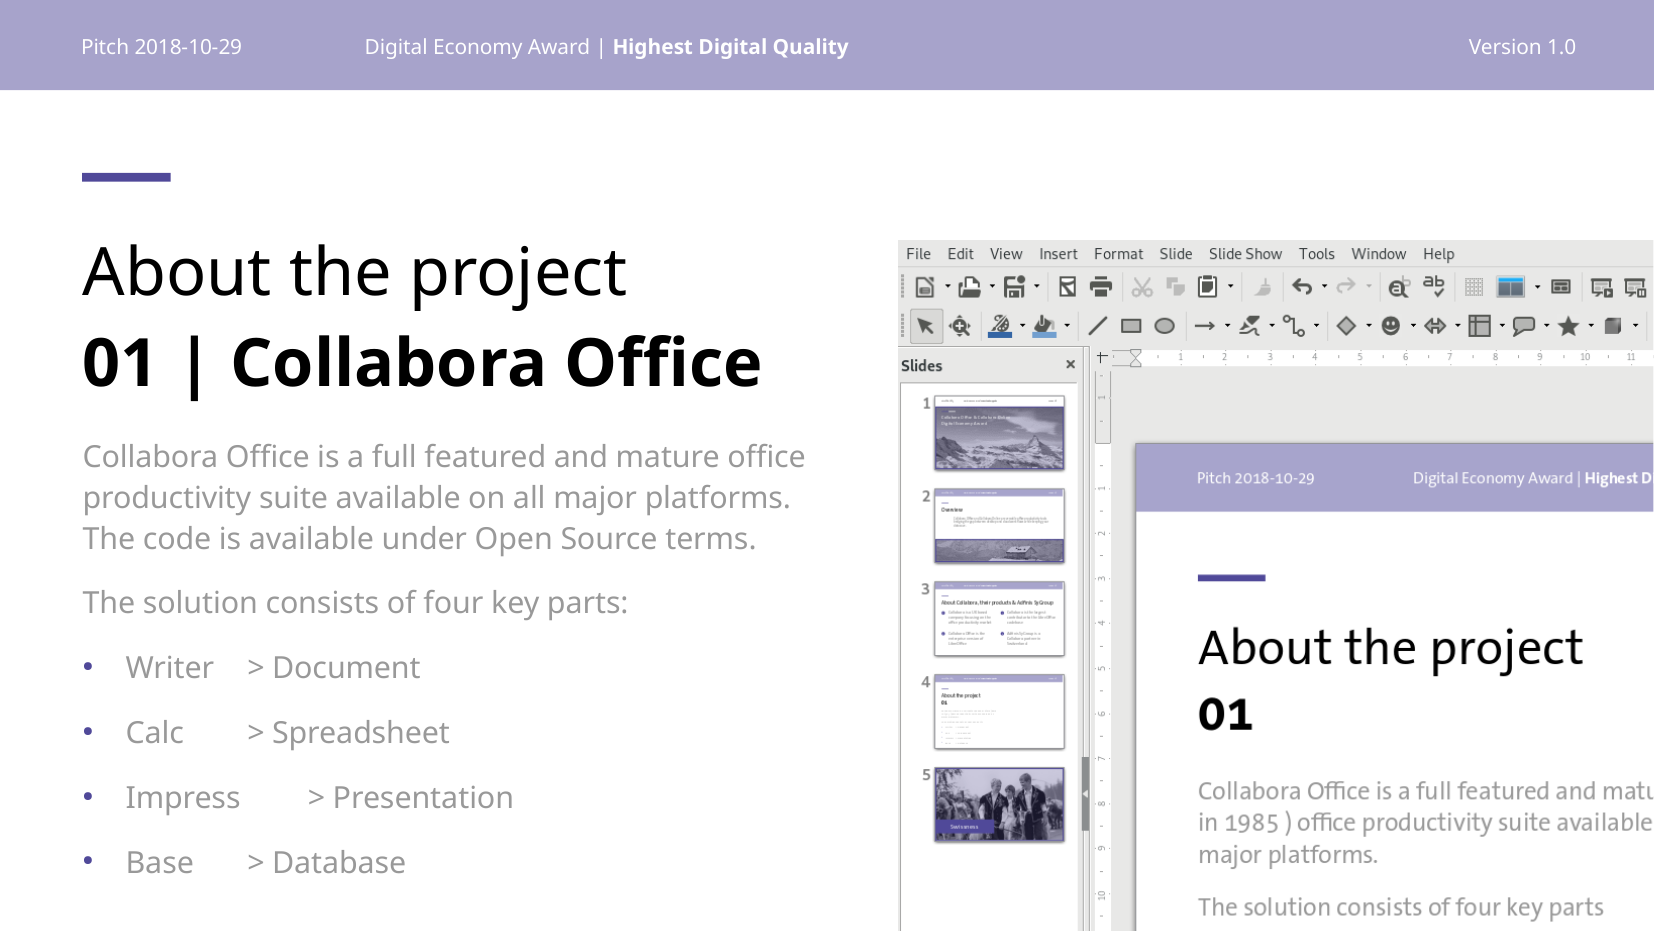

# About the project 01 | Collabora Office
Collabora Office is a full featured and mature office productivity suite available on all major platforms. The code is available under Open Source terms.
The solution consists of four key parts:
Writer	> Document
Calc 	> Spreadsheet
Impress 	> Presentation
Base	> Database